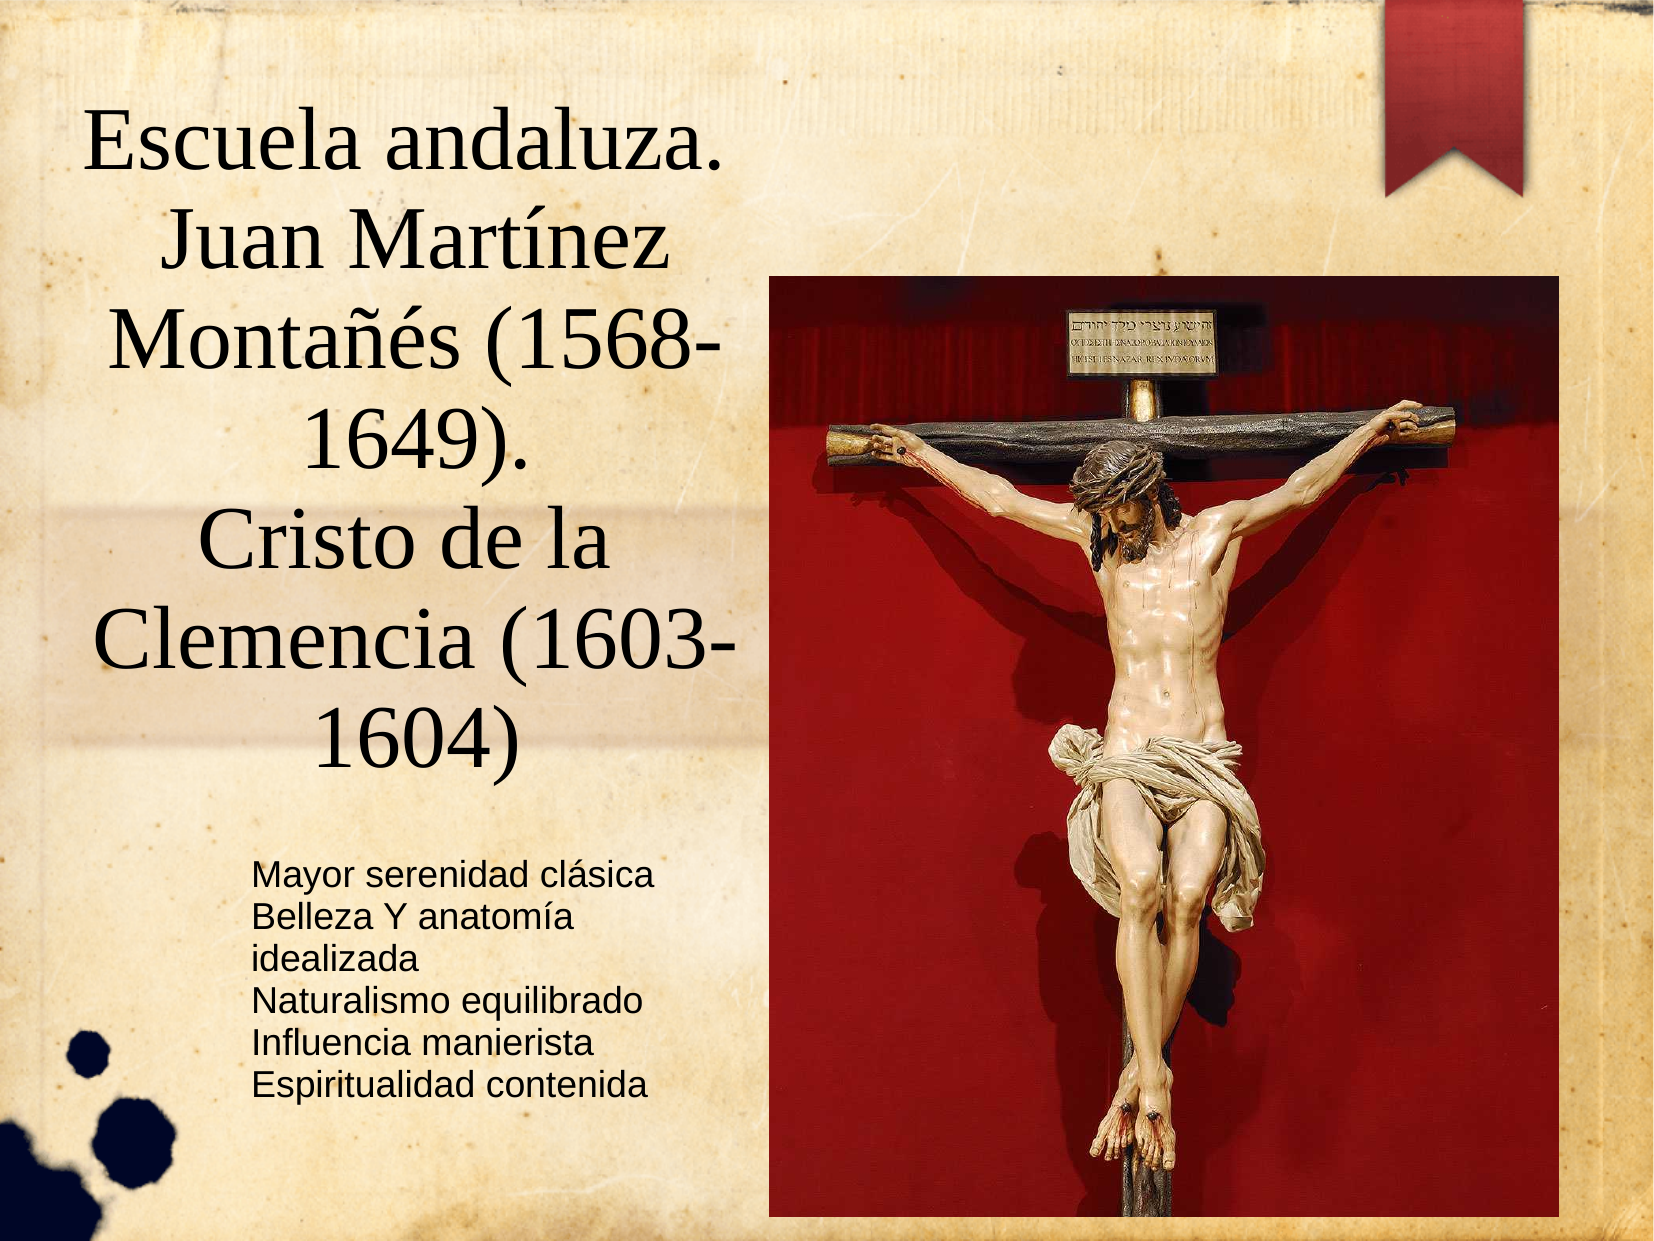

# Escuela andaluza. Juan Martínez Montañés (1568- 1649). Cristo de la Clemencia (1603- 1604)
Mayor serenidad clásica
Belleza Y anatomía idealizada
Naturalismo equilibrado
Influencia manierista
Espiritualidad contenida